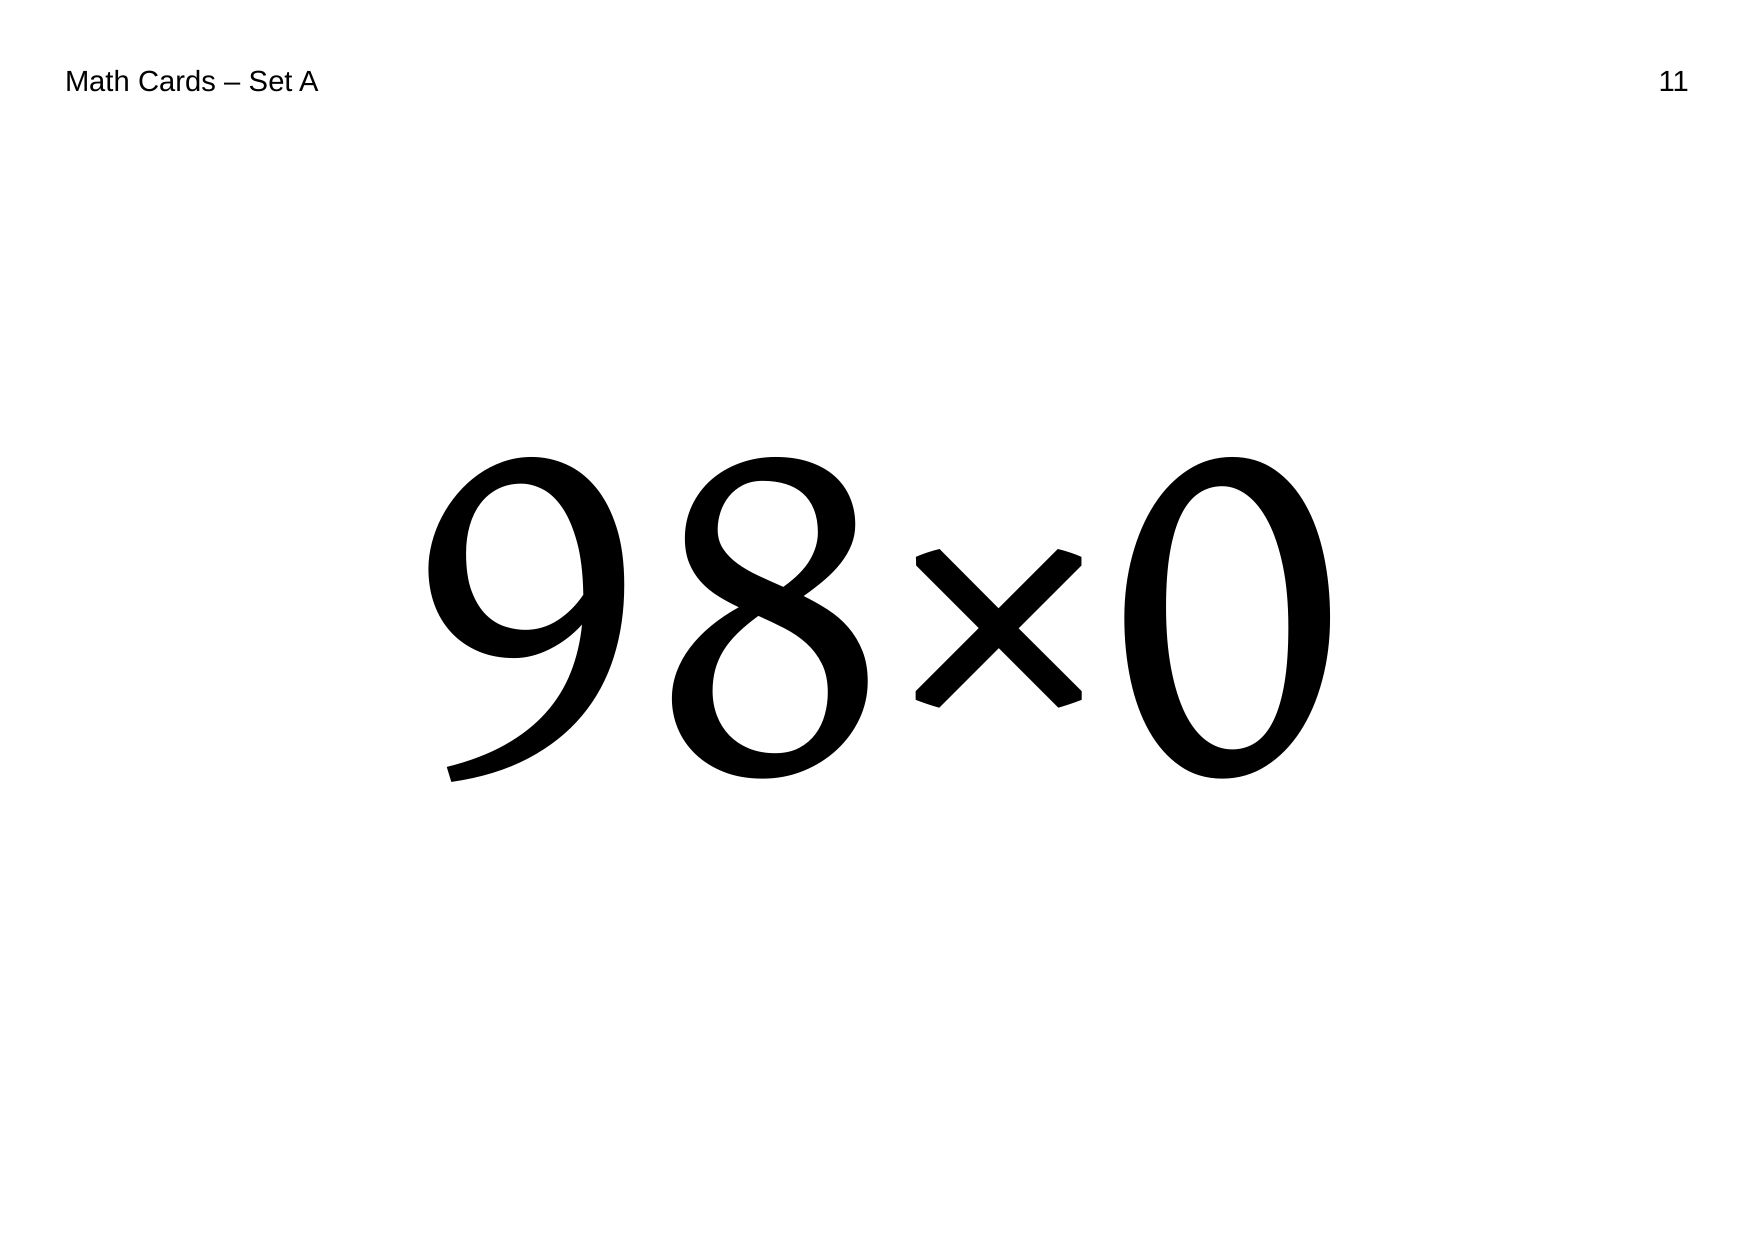

Math Cards – Set A
11
98×0